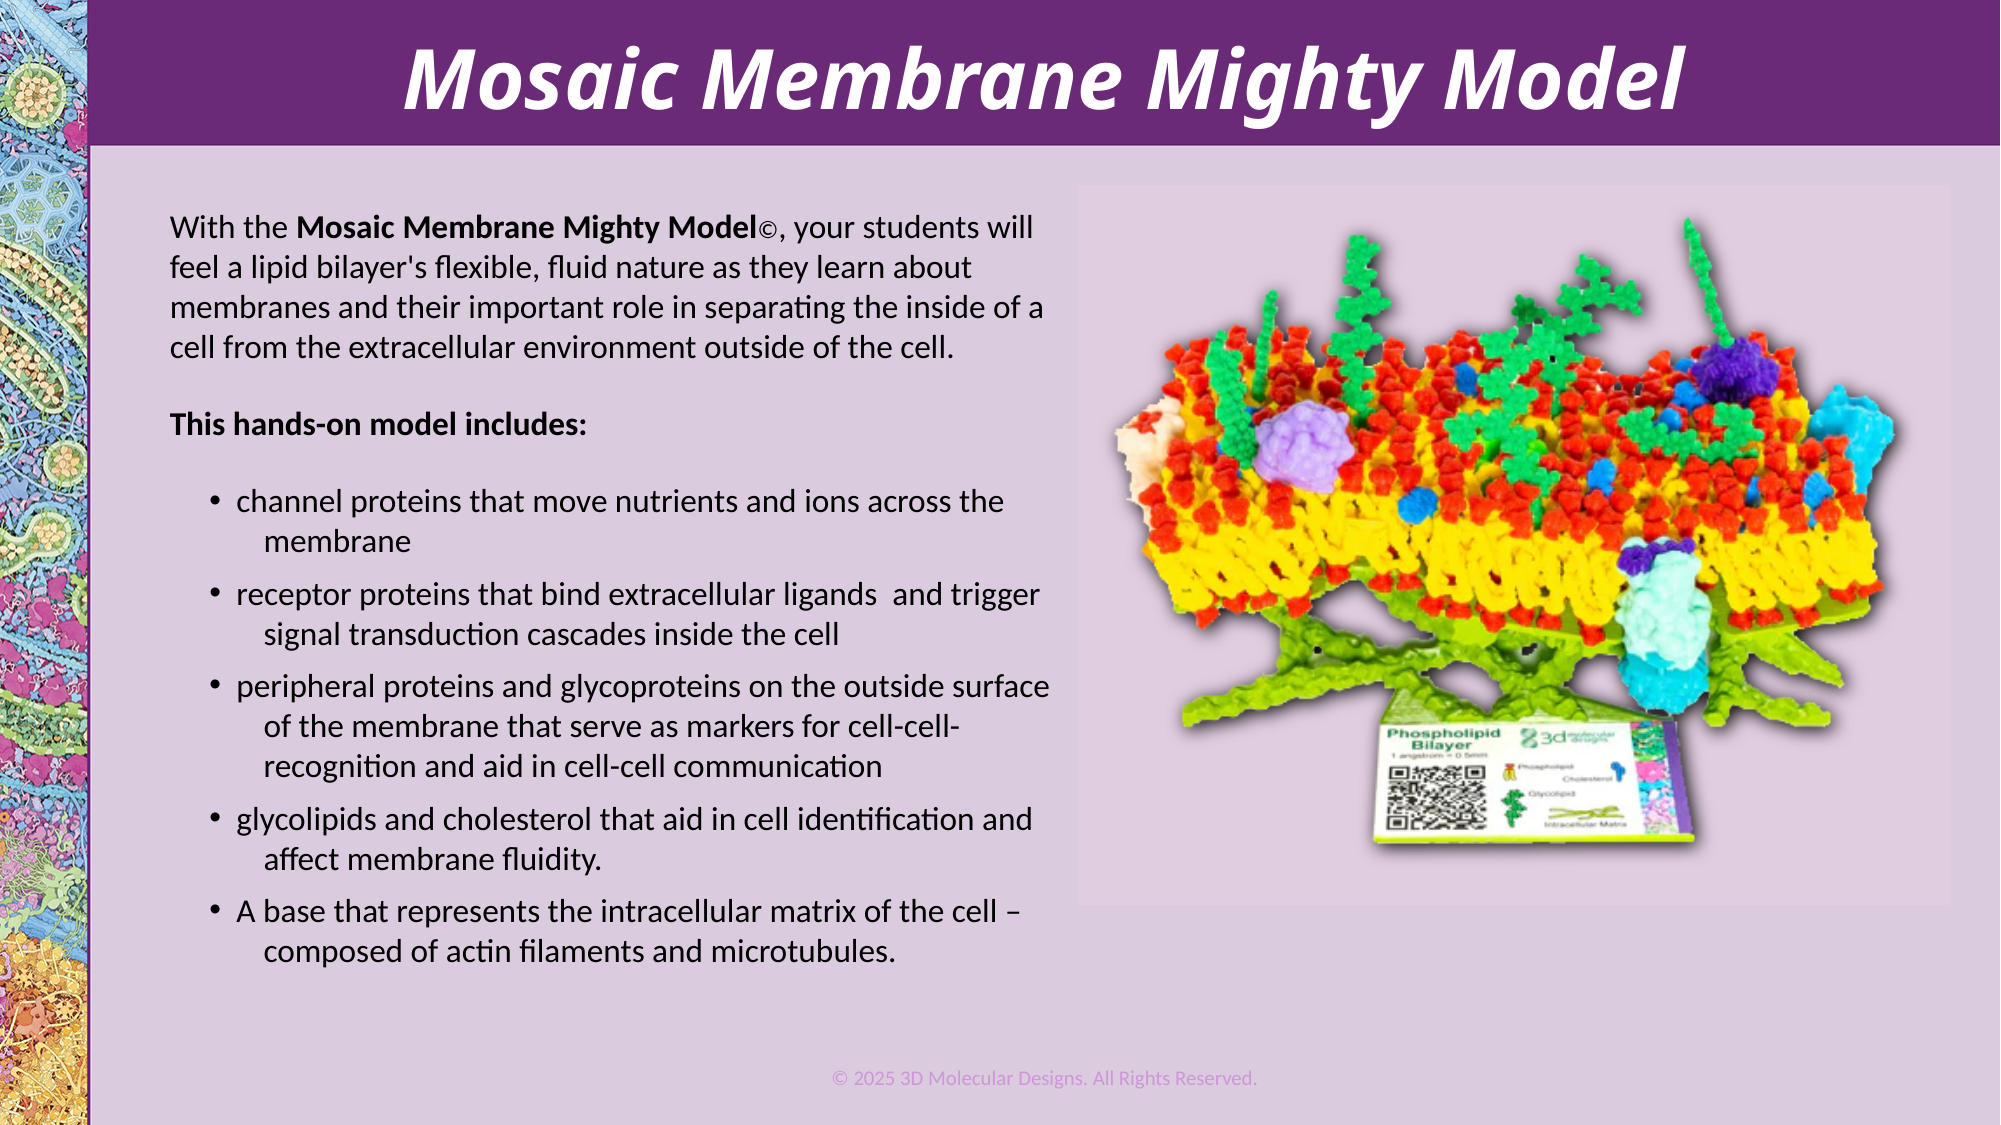

# Mosaic Membrane Mighty Model
With the Mosaic Membrane Mighty Model©, your students will feel a lipid bilayer's flexible, fluid nature as they learn about membranes and their important role in separating the inside of a cell from the extracellular environment outside of the cell.
This hands-on model includes:
channel proteins that move nutrients and ions across the membrane
receptor proteins that bind extracellular ligands and trigger signal transduction cascades inside the cell
peripheral proteins and glycoproteins on the outside surface of the membrane that serve as markers for cell-cell-recognition and aid in cell-cell communication
glycolipids and cholesterol that aid in cell identification and affect membrane fluidity.
A base that represents the intracellular matrix of the cell – composed of actin filaments and microtubules.